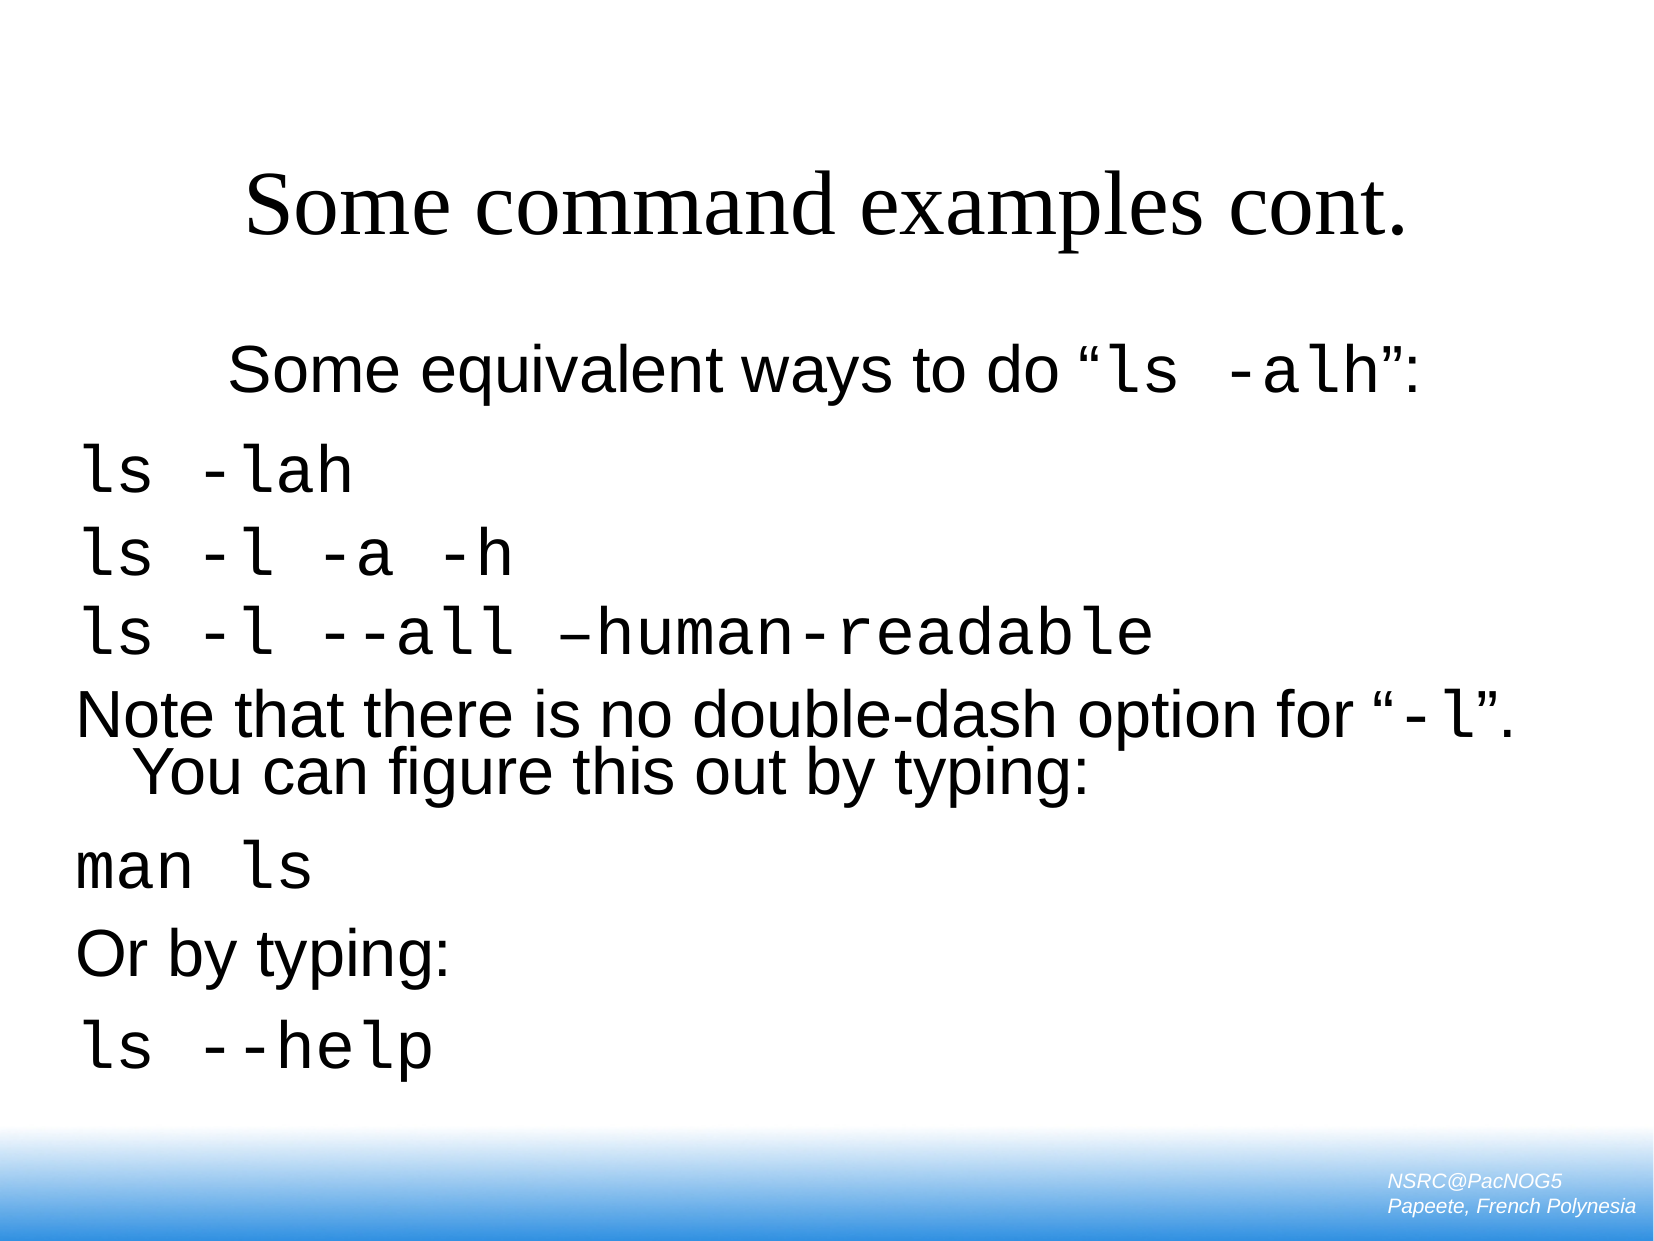

# Some command examples cont.
Some equivalent ways to do “ls -alh”:
ls -lah
ls -l -a -h
ls -l --all –human-readable
Note that there is no double-dash option for “-l”. You can figure this out by typing:
man ls
Or by typing:
ls --help
NSRC@PacNOG5
Papeete, French Polynesia